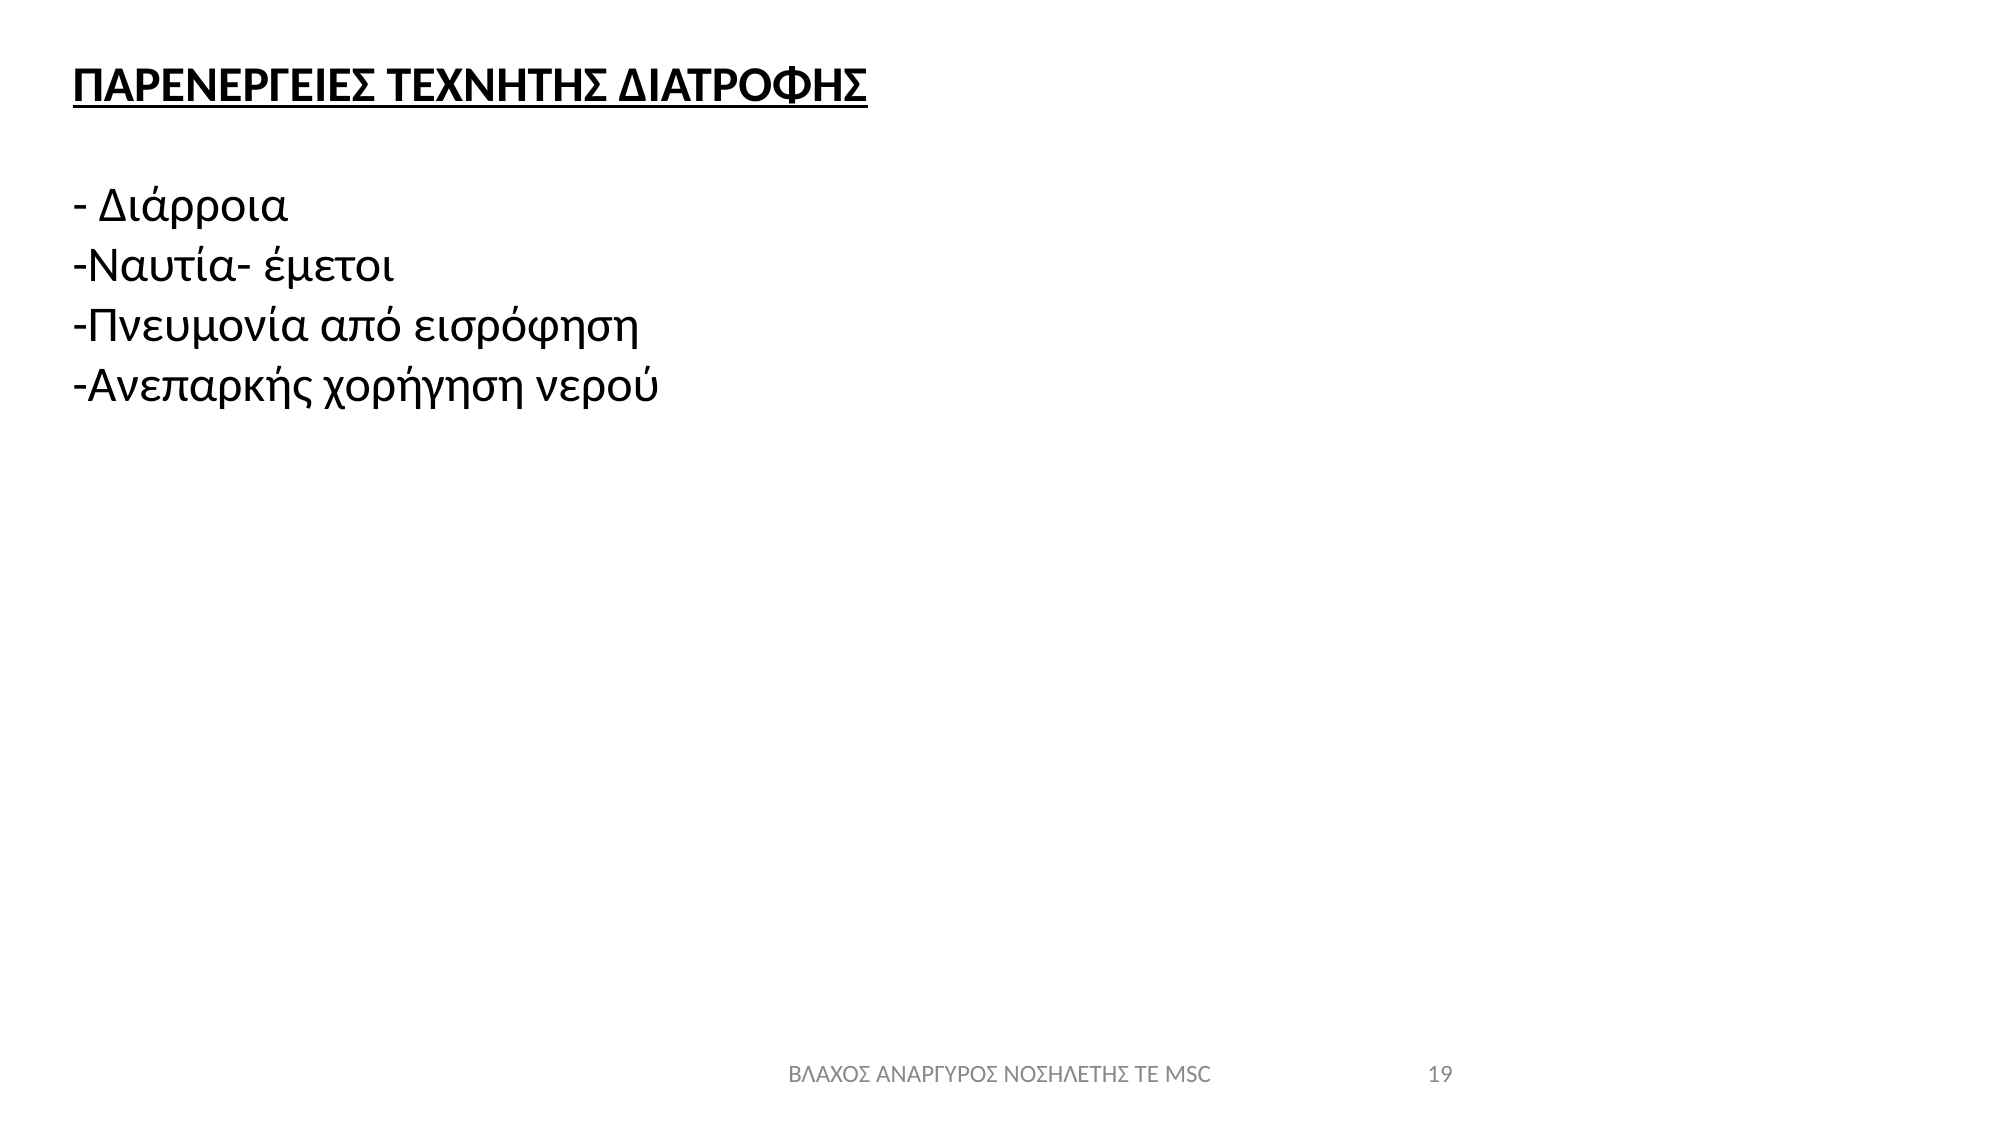

ΠΑΡΕΝΕΡΓΕΙΕΣ ΤΕΧΝΗΤΗΣ ΔΙΑΤΡΟΦΗΣ
- Διάρροια
-Ναυτία- έμετοι
-Πνευμονία από εισρόφηση
-Ανεπαρκής χορήγηση νερού
ΒΛΑΧΟΣ ΑΝΑΡΓΥΡΟΣ ΝΟΣΗΛΕΤΗΣ ΤΕ MSC